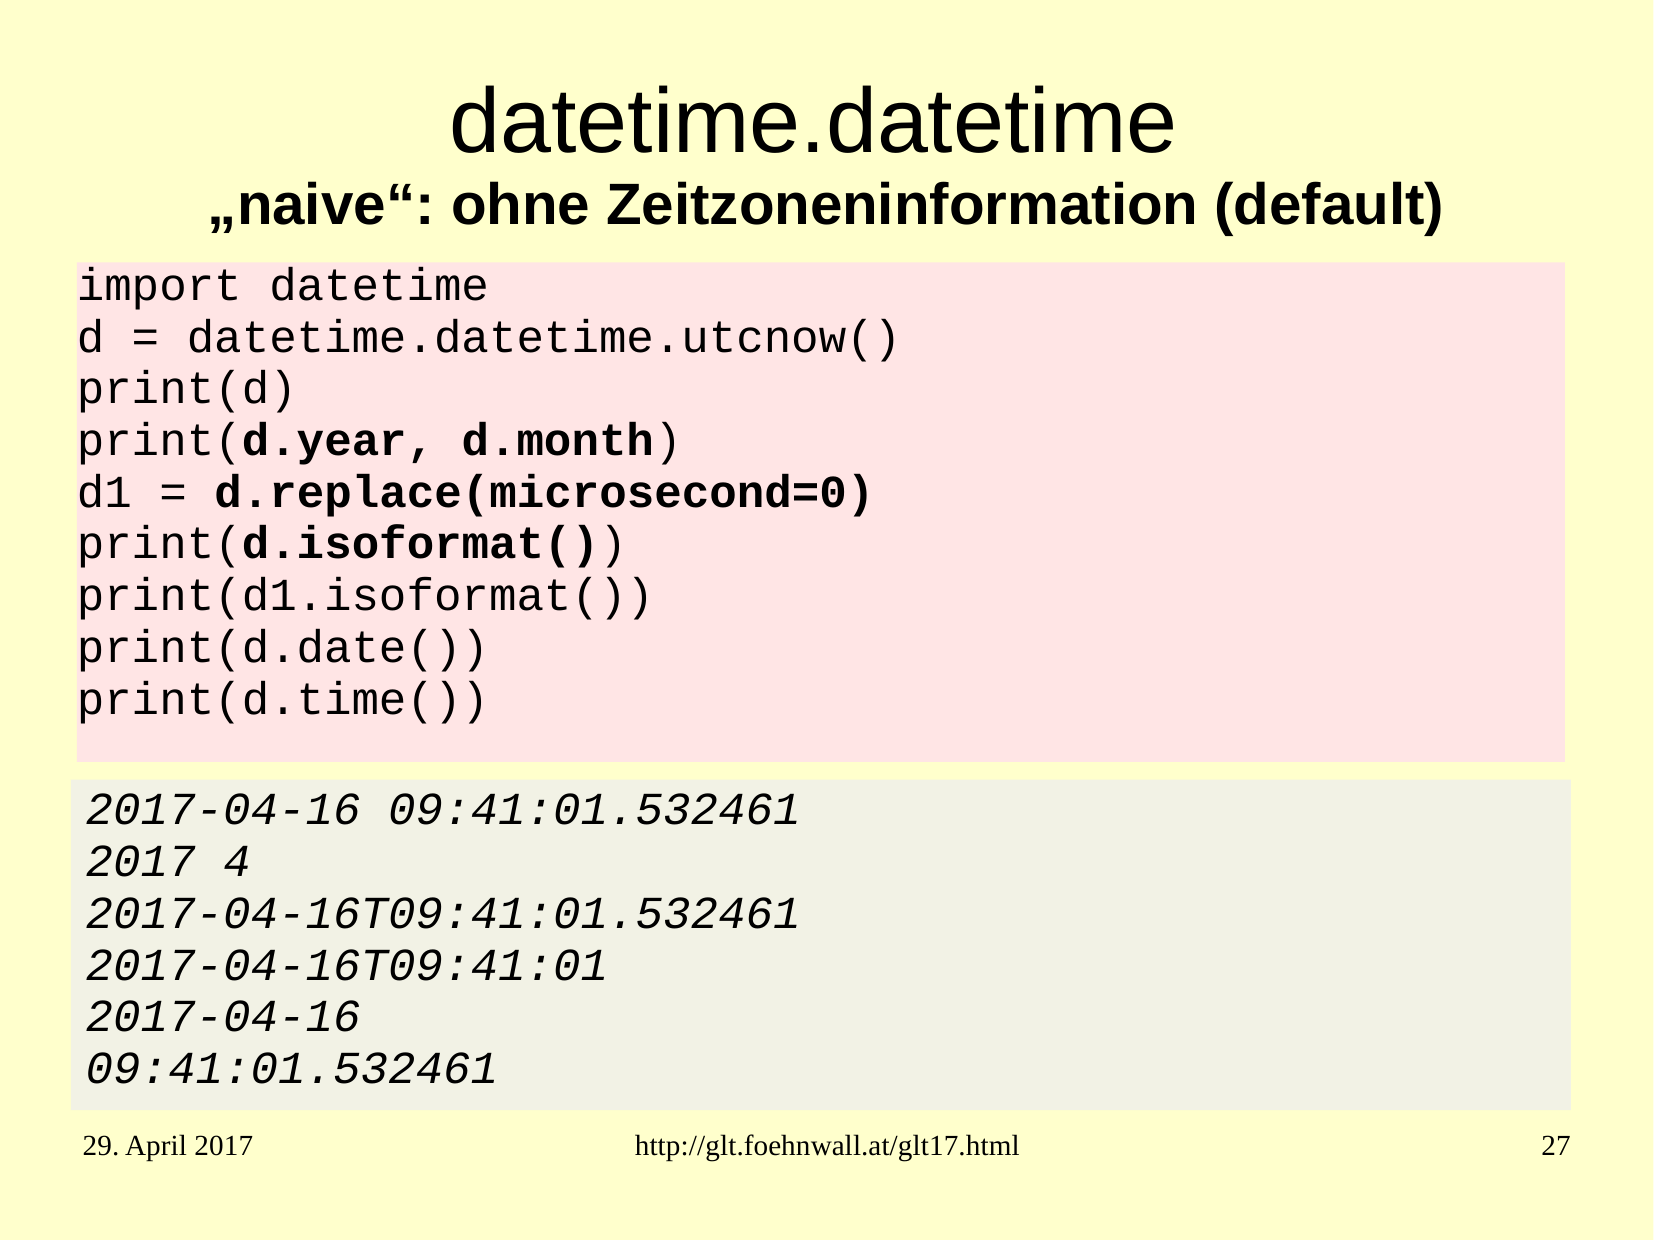

# datetime.datetime „naive“: ohne Zeitzoneninformation (default)
import datetime
d = datetime.datetime.utcnow()
print(d)
print(d.year, d.month)
d1 = d.replace(microsecond=0)
print(d.isoformat())
print(d1.isoformat())
print(d.date())
print(d.time())
2017-04-16 09:41:01.532461
2017 4
2017-04-16T09:41:01.532461
2017-04-16T09:41:01
2017-04-16
09:41:01.532461
29. April 2017
http://glt.foehnwall.at/glt17.html
27